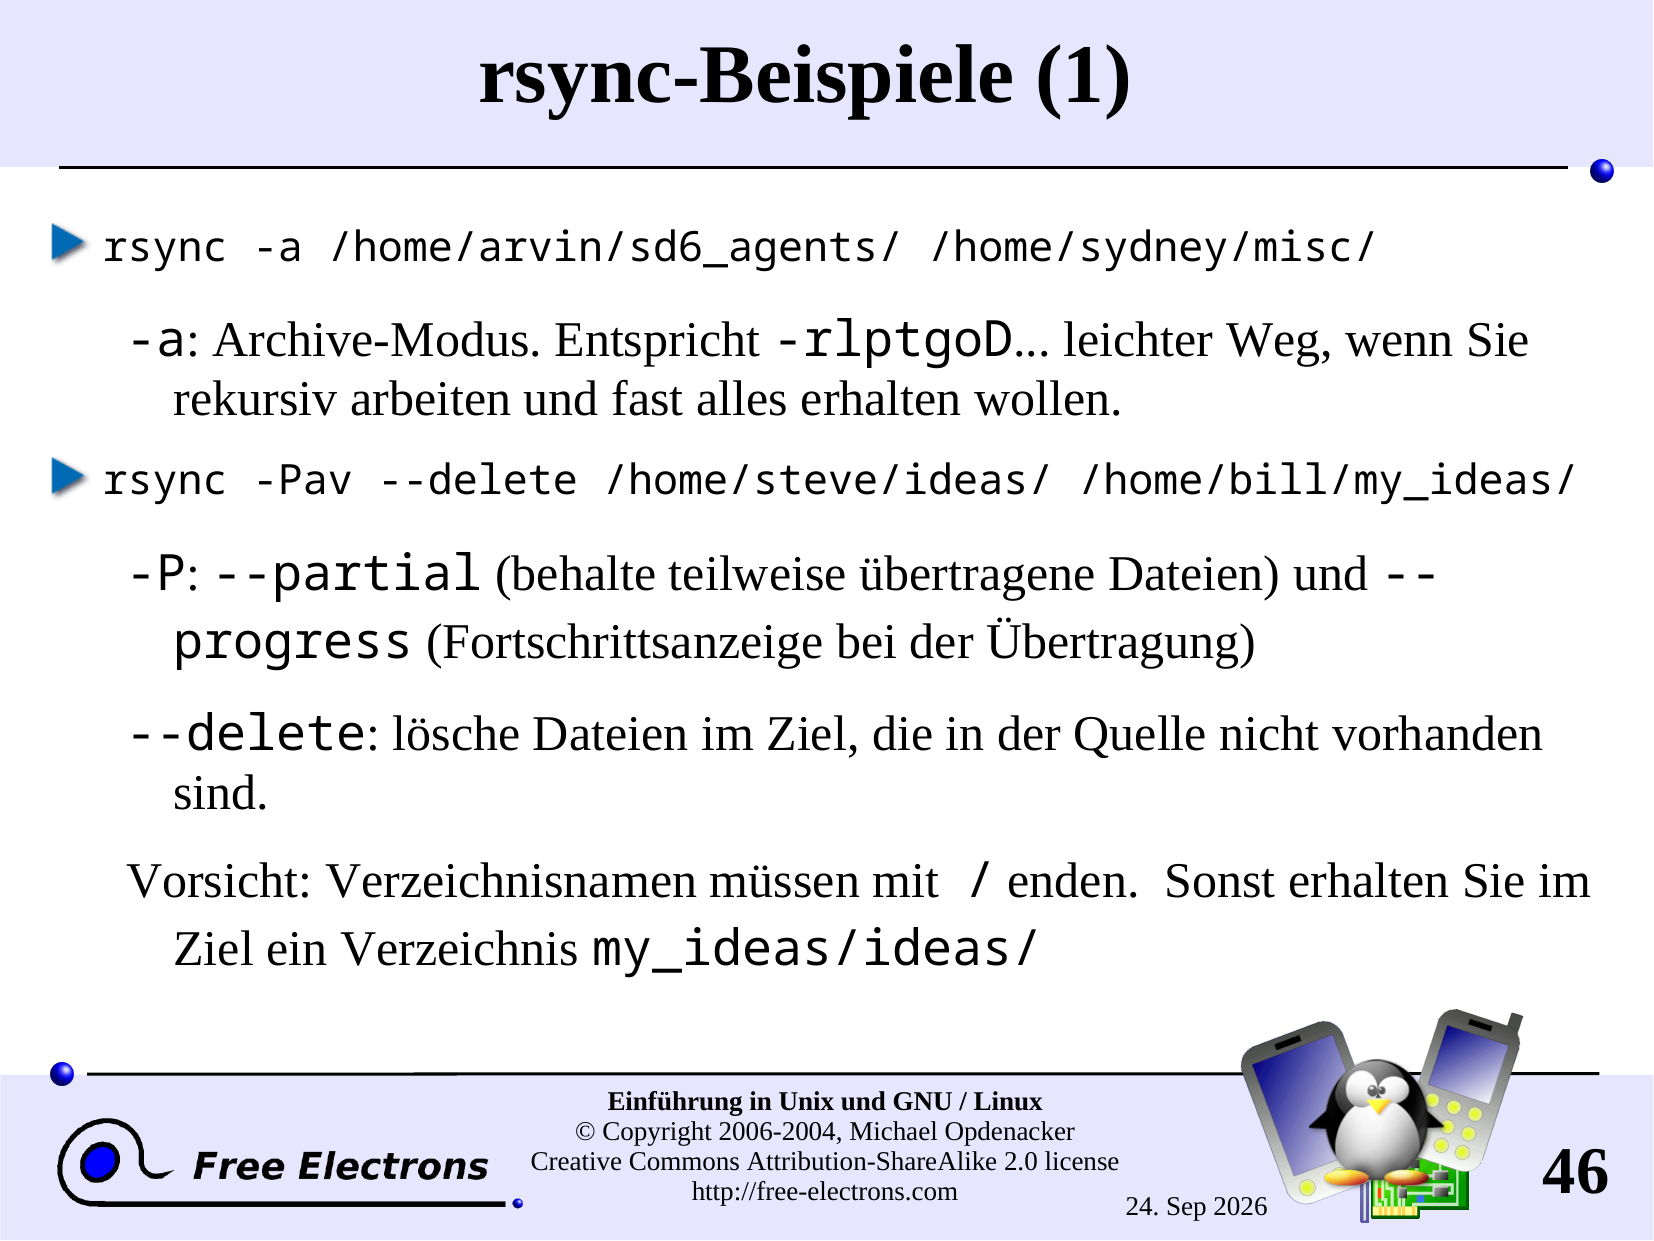

# rsync-Beispiele (1)
rsync -a /home/arvin/sd6_agents/ /home/sydney/misc/
-a: Archive-Modus. Entspricht -rlptgoD... leichter Weg, wenn Sie rekursiv arbeiten und fast alles erhalten wollen.
rsync -Pav --delete /home/steve/ideas/ /home/bill/my_ideas/
-P: --partial (behalte teilweise übertragene Dateien) und --progress (Fortschrittsanzeige bei der Übertragung)
--delete: lösche Dateien im Ziel, die in der Quelle nicht vorhanden sind.
Vorsicht: Verzeichnisnamen müssen mit / enden. Sonst erhalten Sie im Ziel ein Verzeichnis my_ideas/ideas/